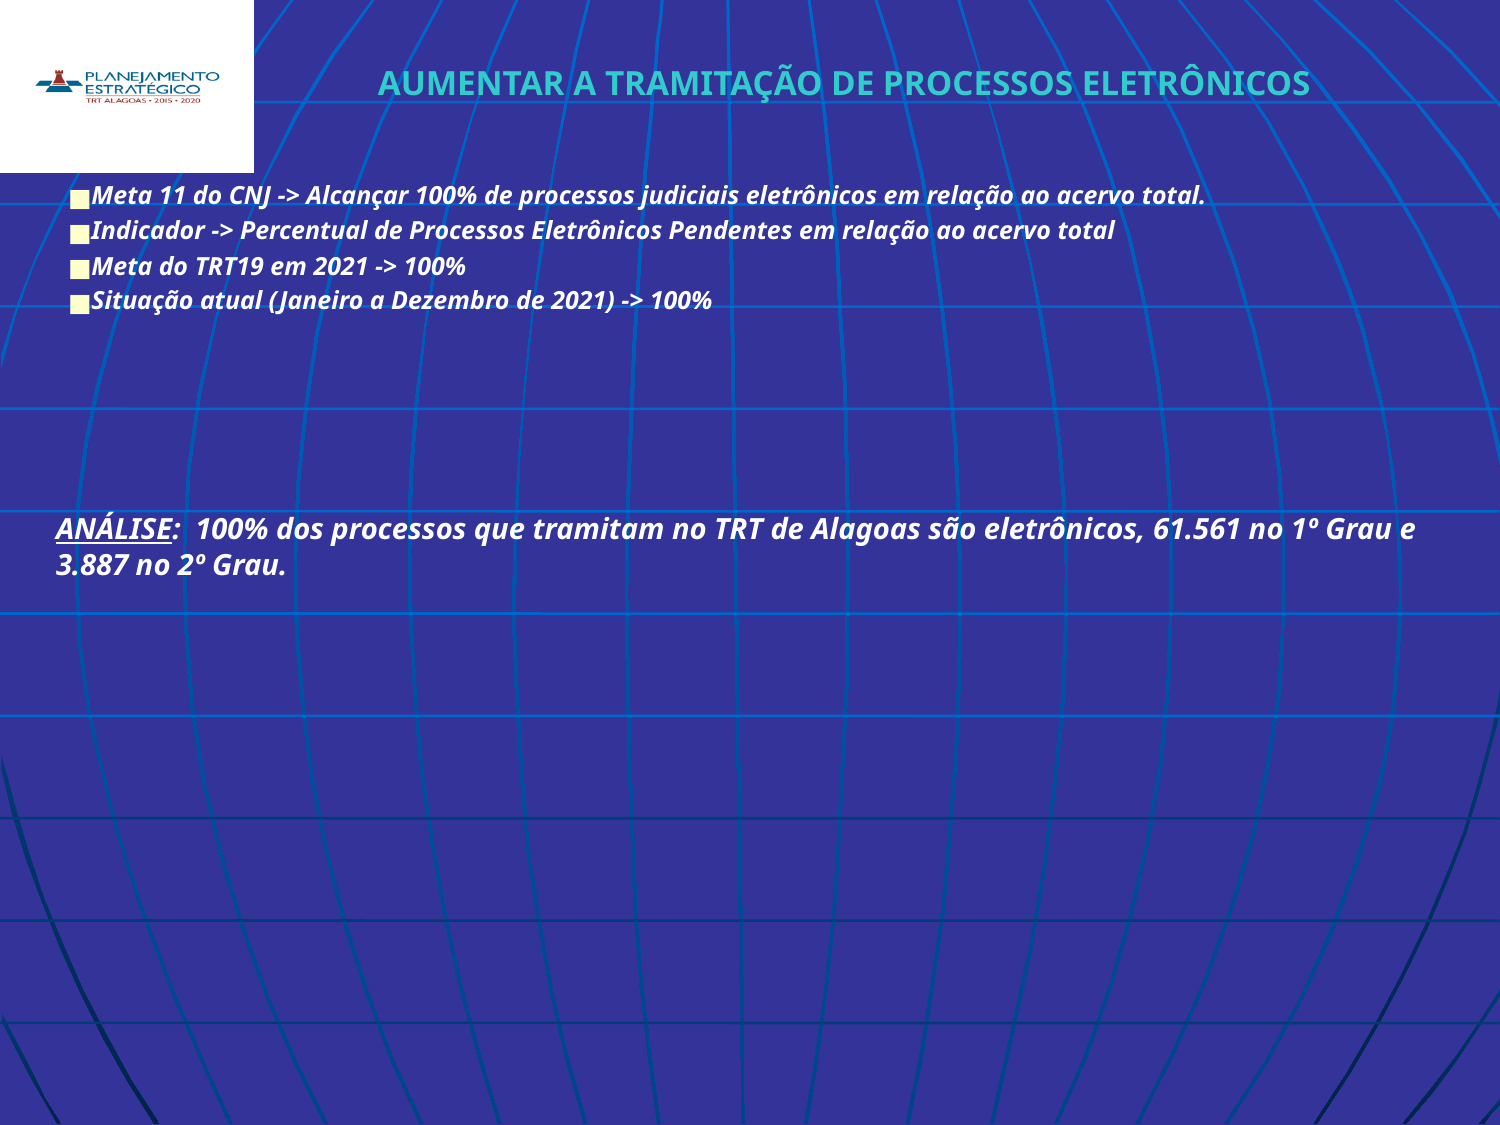

AUMENTAR A TRAMITAÇÃO DE PROCESSOS ELETRÔNICOS
Meta 11 do CNJ -> Alcançar 100% de processos judiciais eletrônicos em relação ao acervo total.
Indicador -> Percentual de Processos Eletrônicos Pendentes em relação ao acervo total
Meta do TRT19 em 2021 -> 100%
Situação atual (Janeiro a Dezembro de 2021) -> 100%
ANÁLISE: 100% dos processos que tramitam no TRT de Alagoas são eletrônicos, 61.561 no 1º Grau e 3.887 no 2º Grau.